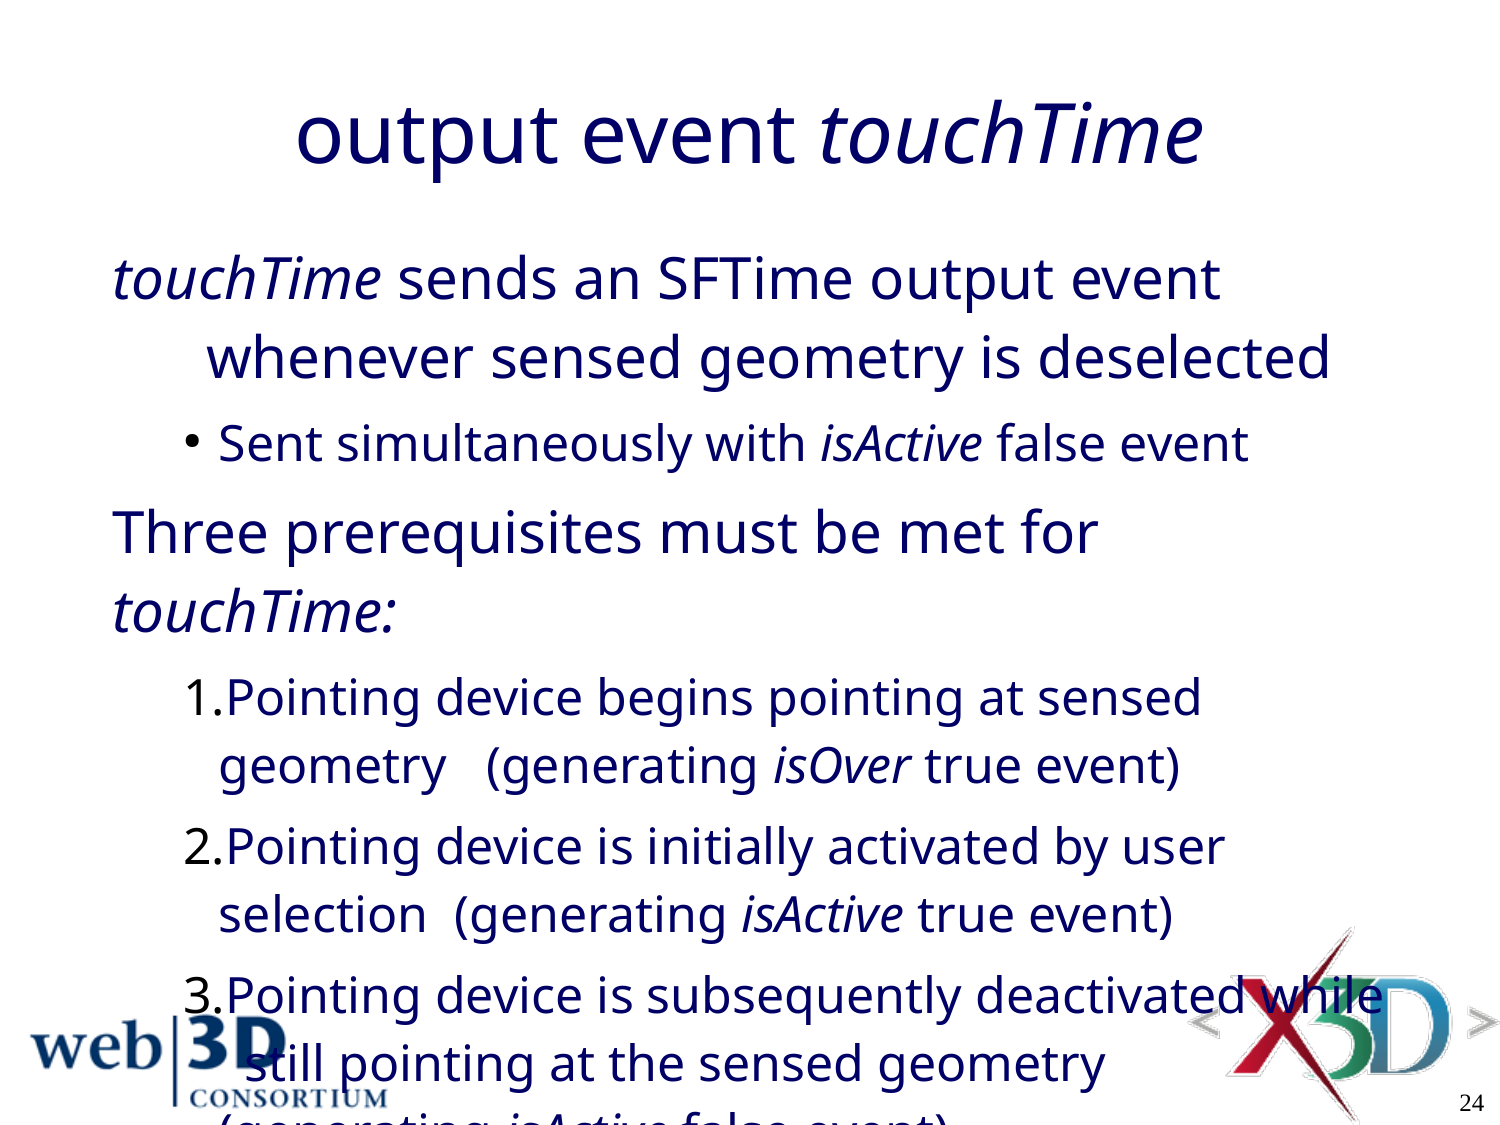

# output event touchTime
touchTime sends an SFTime output event 		whenever sensed geometry is deselected
Sent simultaneously with isActive false event
Three prerequisites must be met for touchTime:
Pointing device begins pointing at sensed geometry (generating isOver true event)
Pointing device is initially activated by user selection (generating isActive true event)
Pointing device is subsequently deactivated while still pointing at the sensed geometry (generating isActive false event)